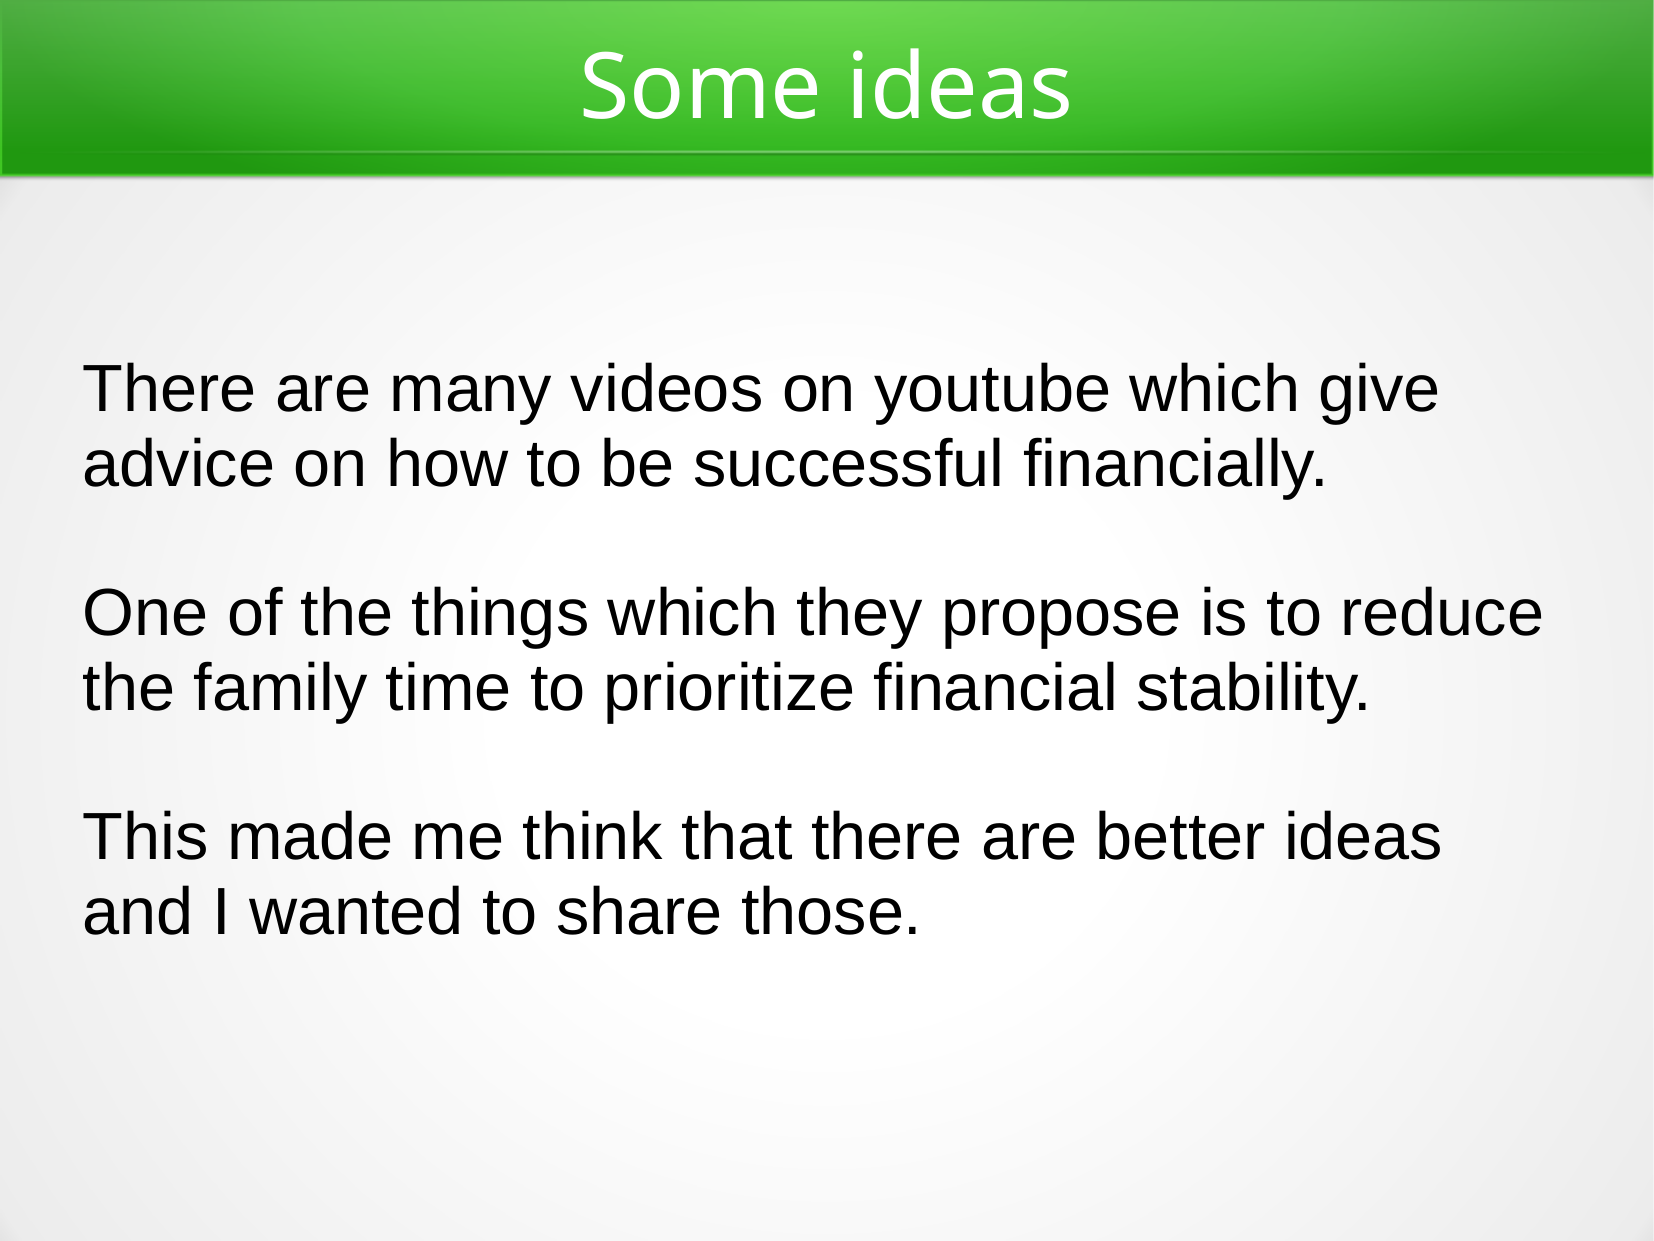

# Some ideas
There are many videos on youtube which give advice on how to be successful financially.
One of the things which they propose is to reduce the family time to prioritize financial stability.
This made me think that there are better ideas and I wanted to share those.